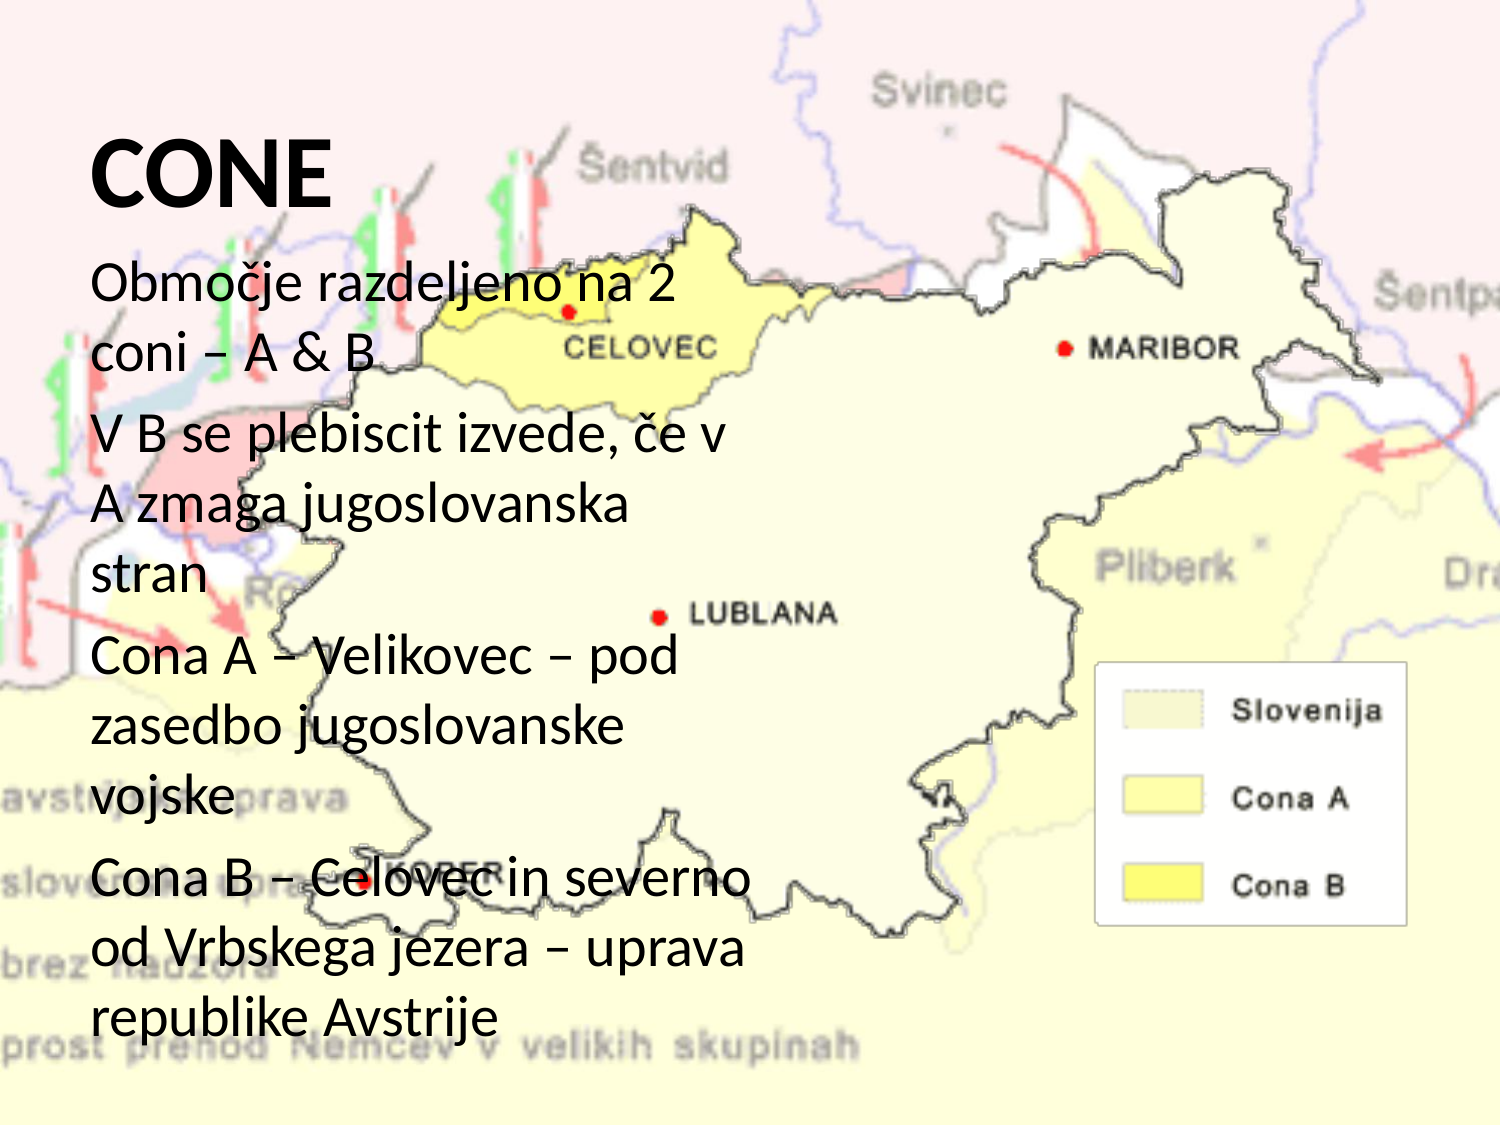

# CONE
Območje razdeljeno na 2 coni – A & B
V B se plebiscit izvede, če v A zmaga jugoslovanska stran
Cona A – Velikovec – pod zasedbo jugoslovanske vojske
Cona B – Celovec in severno od Vrbskega jezera – uprava republike Avstrije